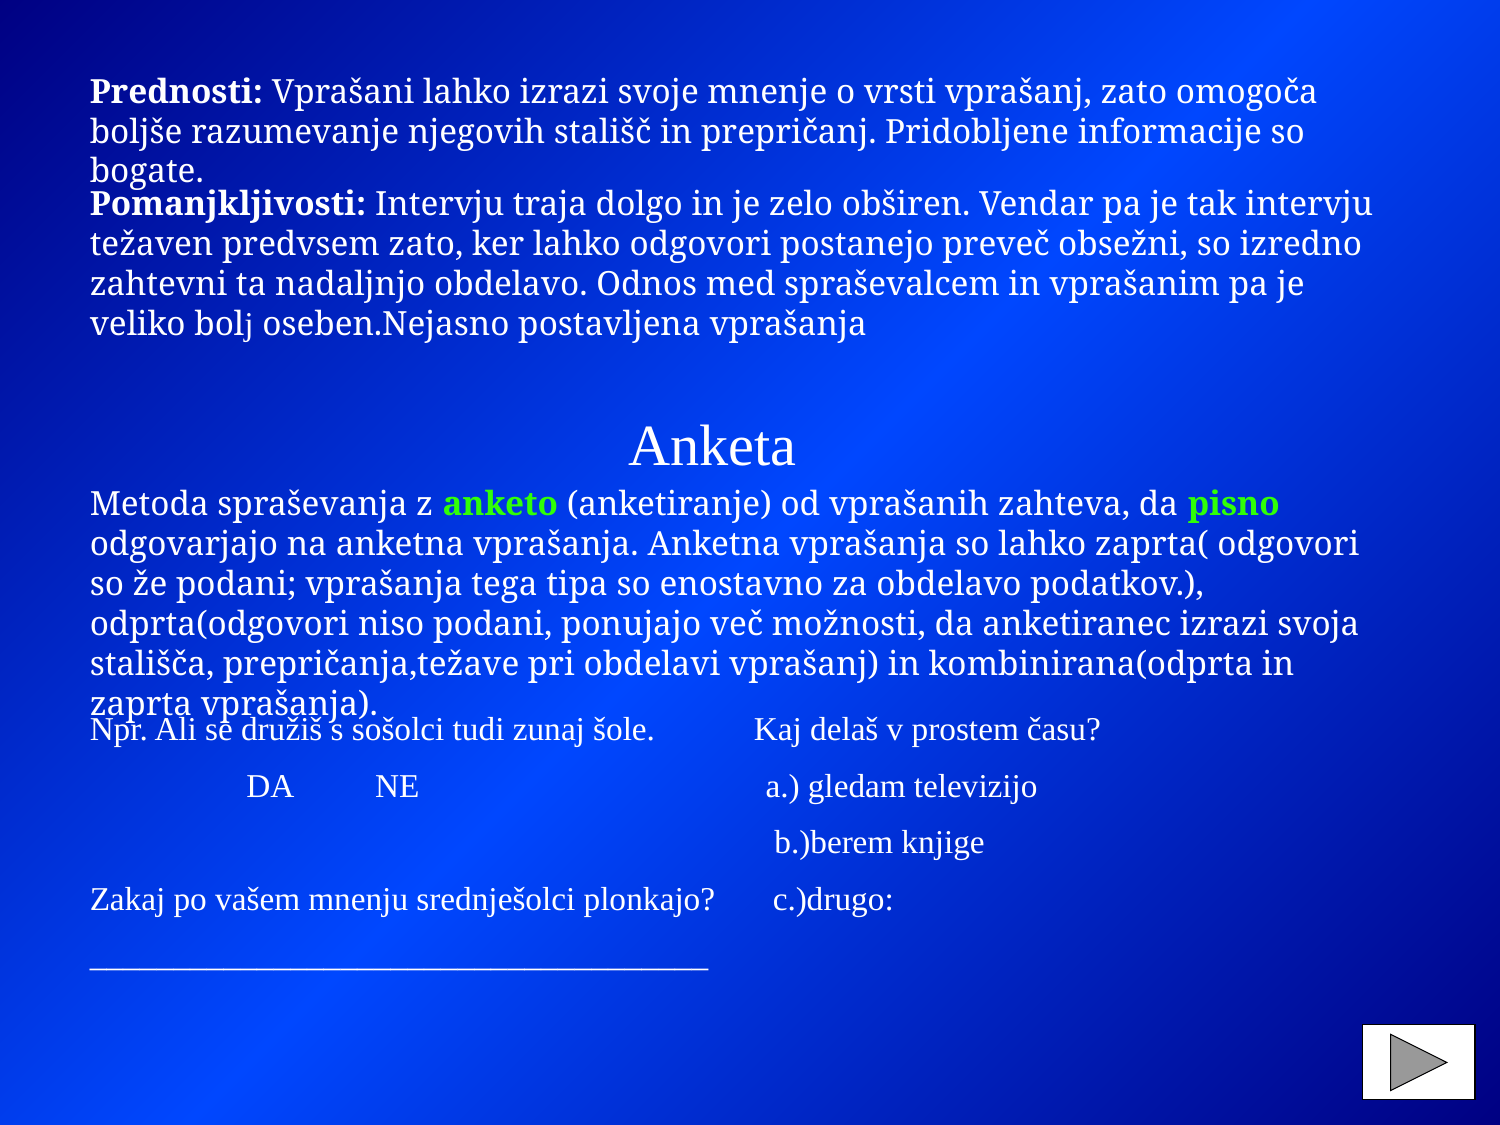

Prednosti: Vprašani lahko izrazi svoje mnenje o vrsti vprašanj, zato omogoča boljše razumevanje njegovih stališč in prepričanj. Pridobljene informacije so bogate.
Pomanjkljivosti: Intervju traja dolgo in je zelo obširen. Vendar pa je tak intervju težaven predvsem zato, ker lahko odgovori postanejo preveč obsežni, so izredno zahtevni ta nadaljnjo obdelavo. Odnos med spraševalcem in vprašanim pa je veliko bolj oseben.Nejasno postavljena vprašanja
 Anketa
Metoda spraševanja z anketo (anketiranje) od vprašanih zahteva, da pisno odgovarjajo na anketna vprašanja. Anketna vprašanja so lahko zaprta( odgovori so že podani; vprašanja tega tipa so enostavno za obdelavo podatkov.), odprta(odgovori niso podani, ponujajo več možnosti, da anketiranec izrazi svoja stališča, prepričanja,težave pri obdelavi vprašanj) in kombinirana(odprta in zaprta vprašanja).
Npr. Ali se družiš s sošolci tudi zunaj šole. Kaj delaš v prostem času?
 DA NE a.) gledam televizijo
 b.)berem knjige
Zakaj po vašem mnenju srednješolci plonkajo? c.)drugo:
_____________________________________